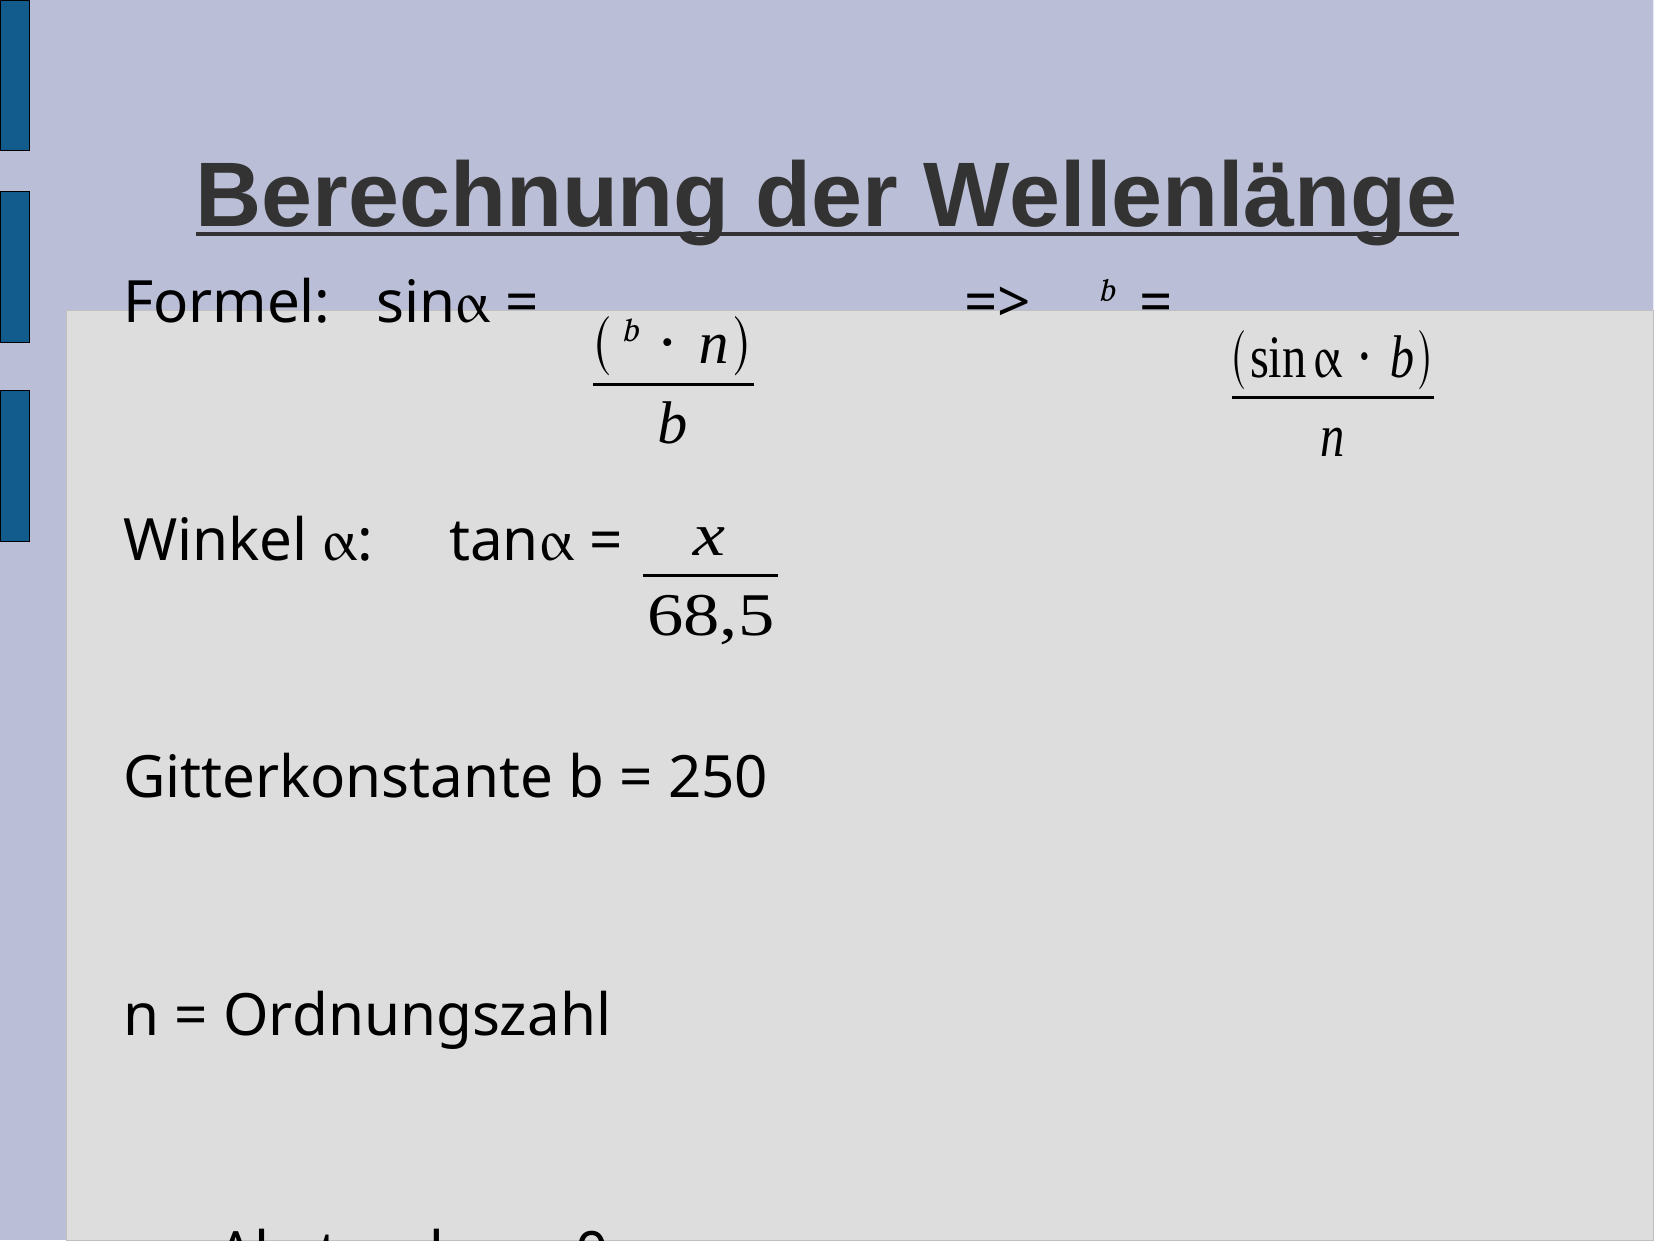

# Berechnung der Wellenlänge
Formel: sin = =>  =
Winkel : tan =
Gitterkonstante b = 250
n = Ordnungszahl
x = Abstand von 0